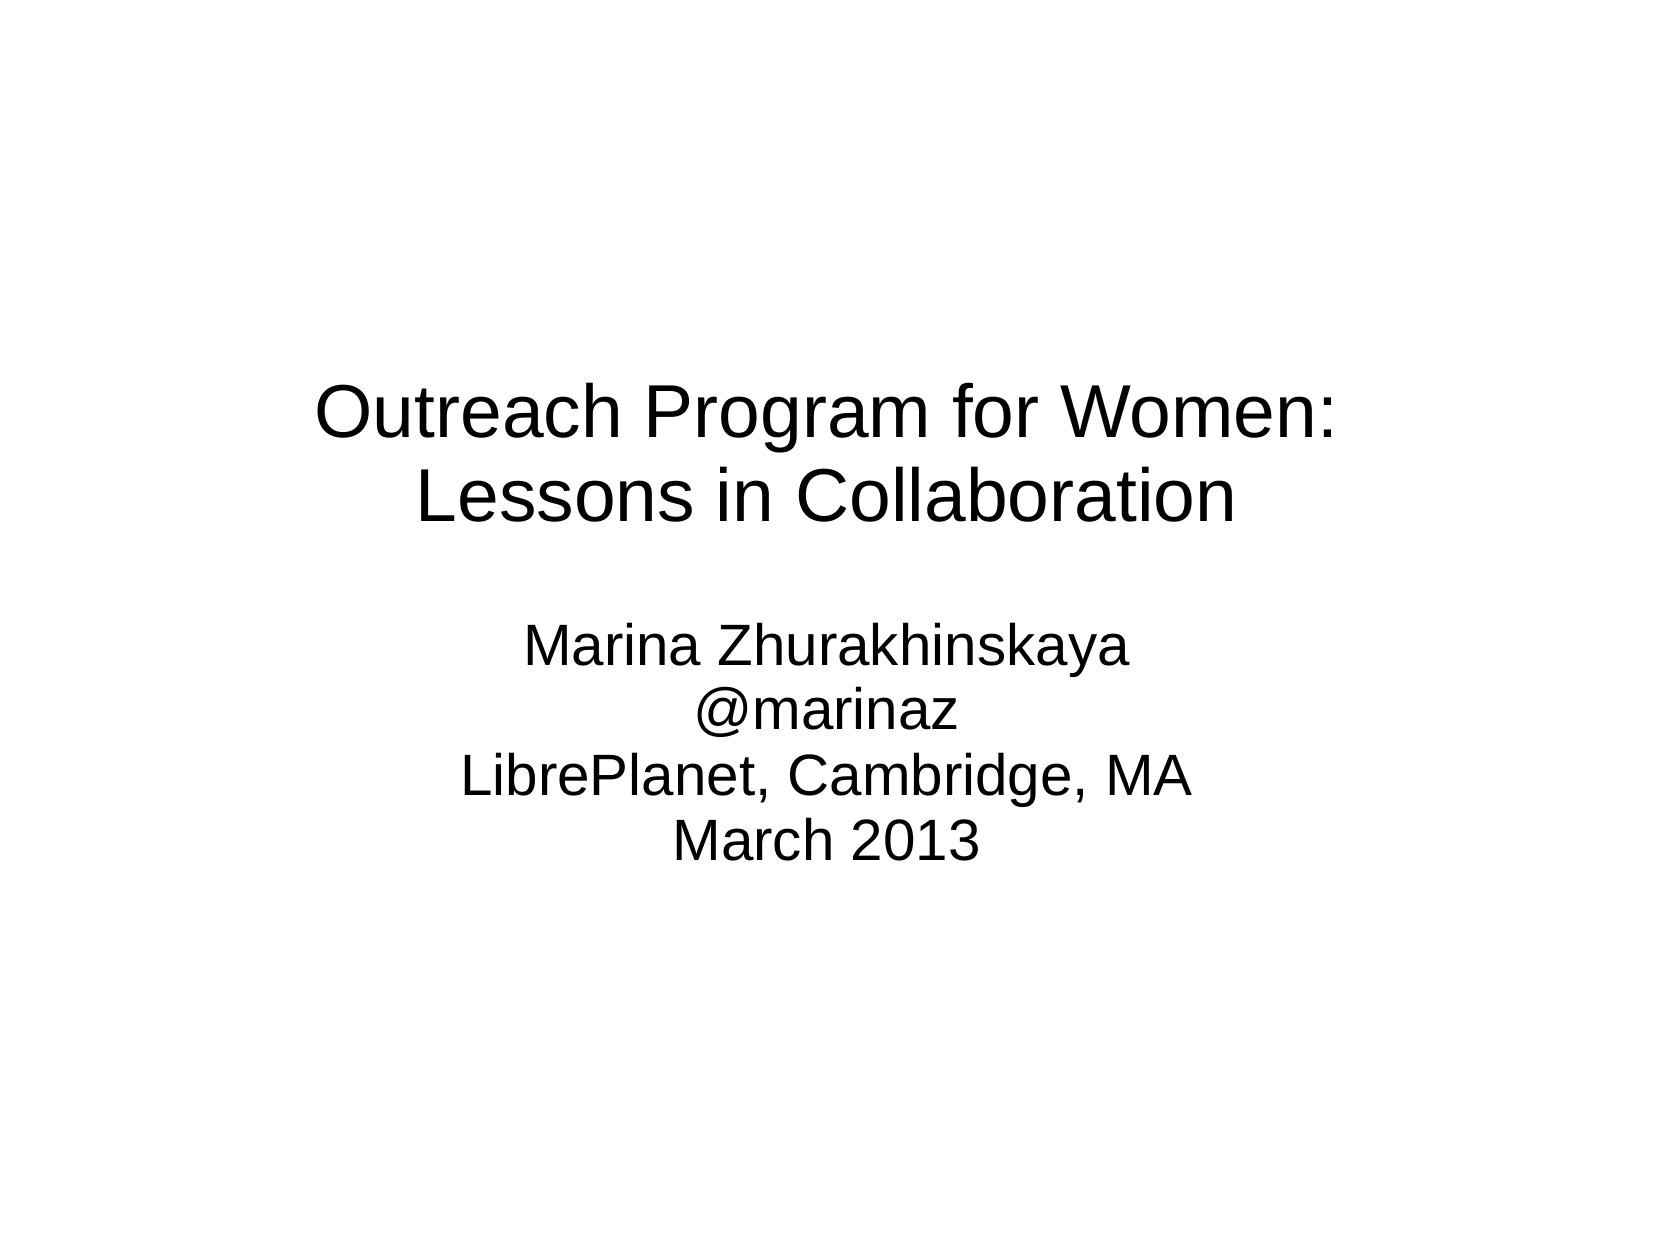

# Outreach Program for Women:
Lessons in Collaboration
Marina Zhurakhinskaya
@marinaz
LibrePlanet, Cambridge, MA
March 2013